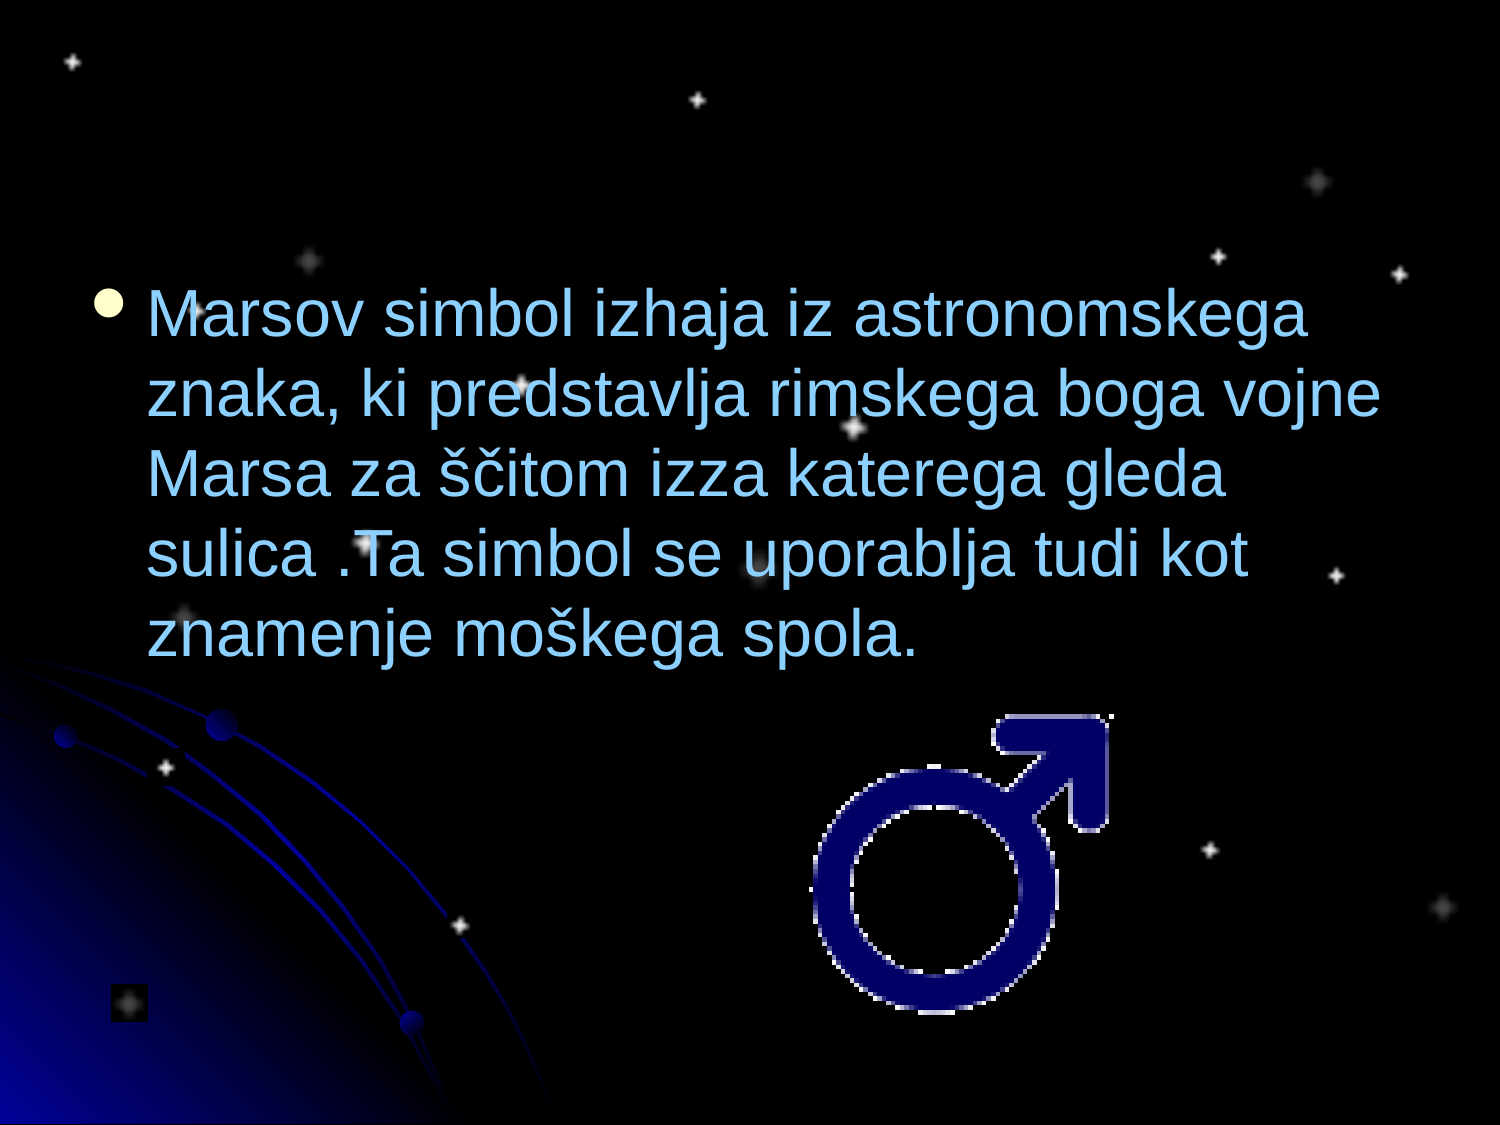

#
Marsov simbol izhaja iz astronomskega znaka, ki predstavlja rimskega boga vojne Marsa za ščitom izza katerega gleda sulica .Ta simbol se uporablja tudi kot znamenje moškega spola.